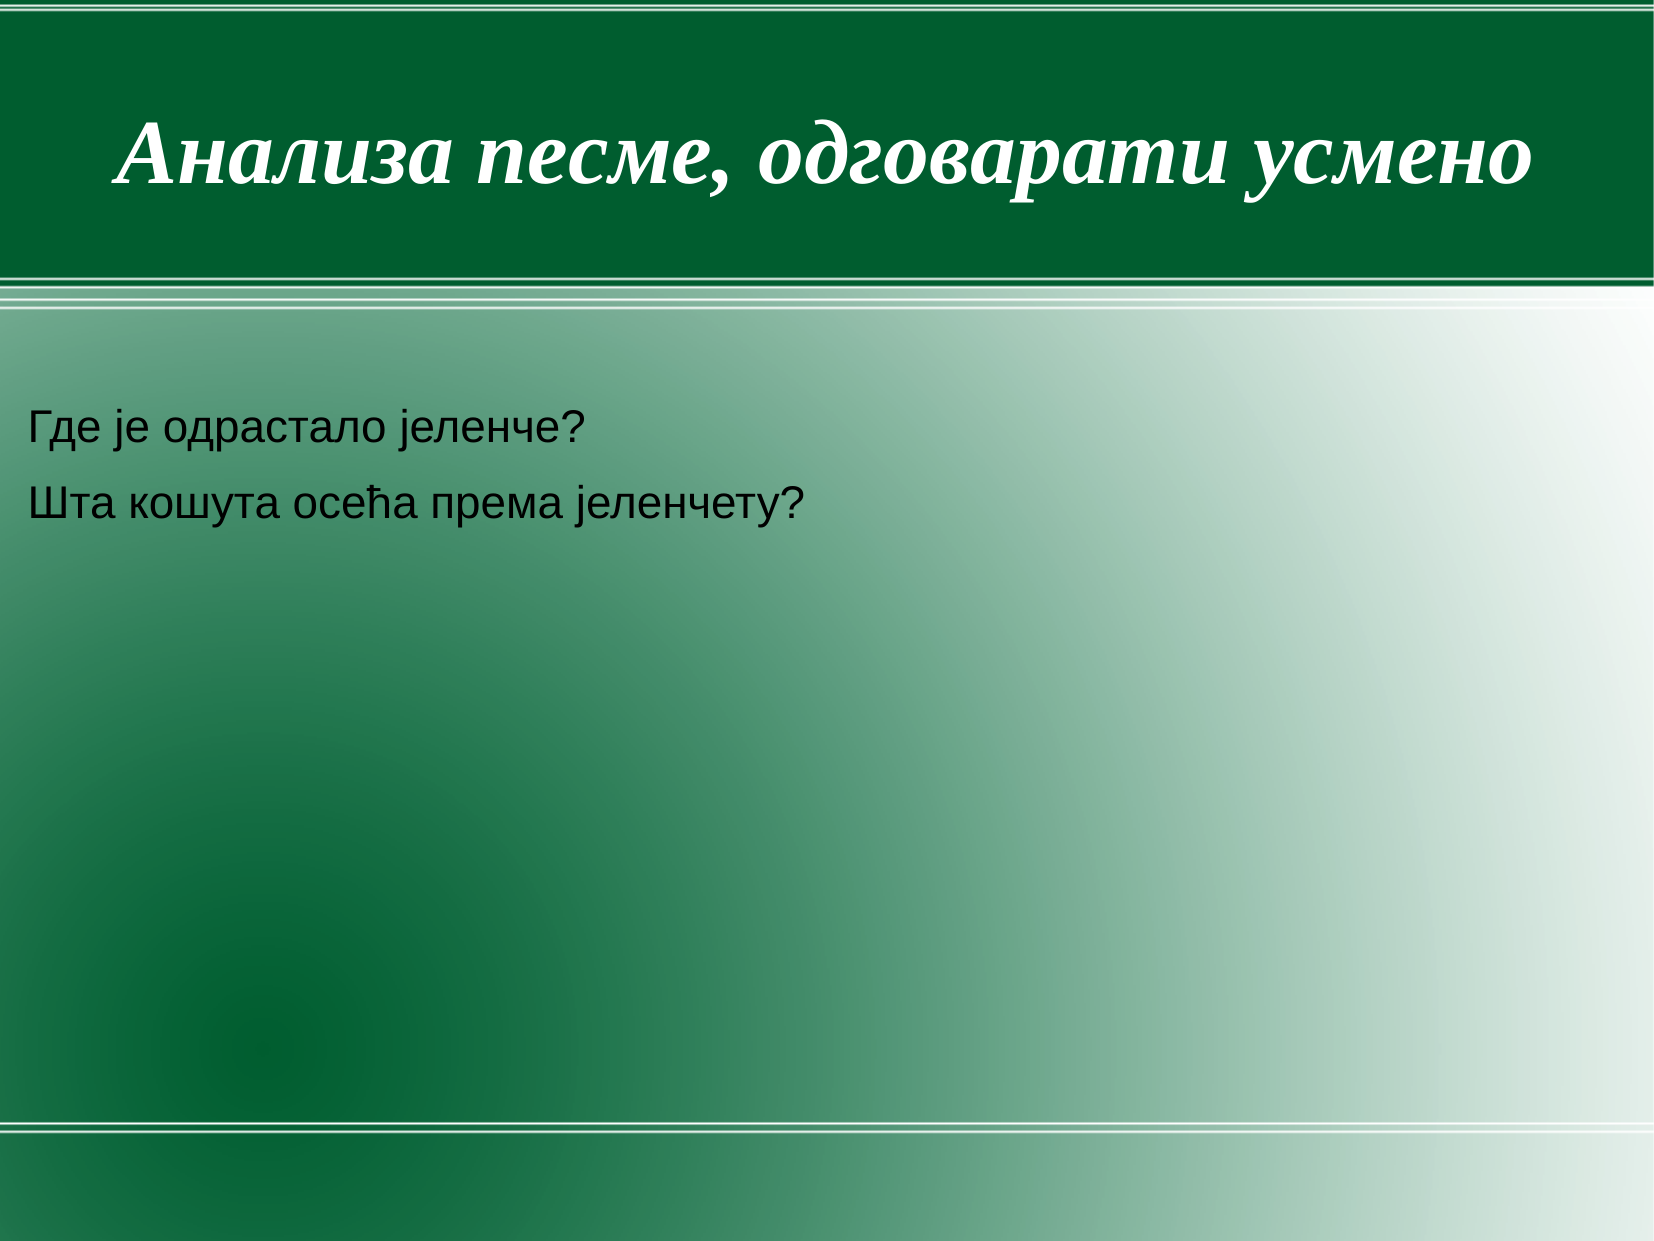

# Анализа песме, одговарати усмено
Где је одрастало јеленче?
Шта кошута осећа према јеленчету?